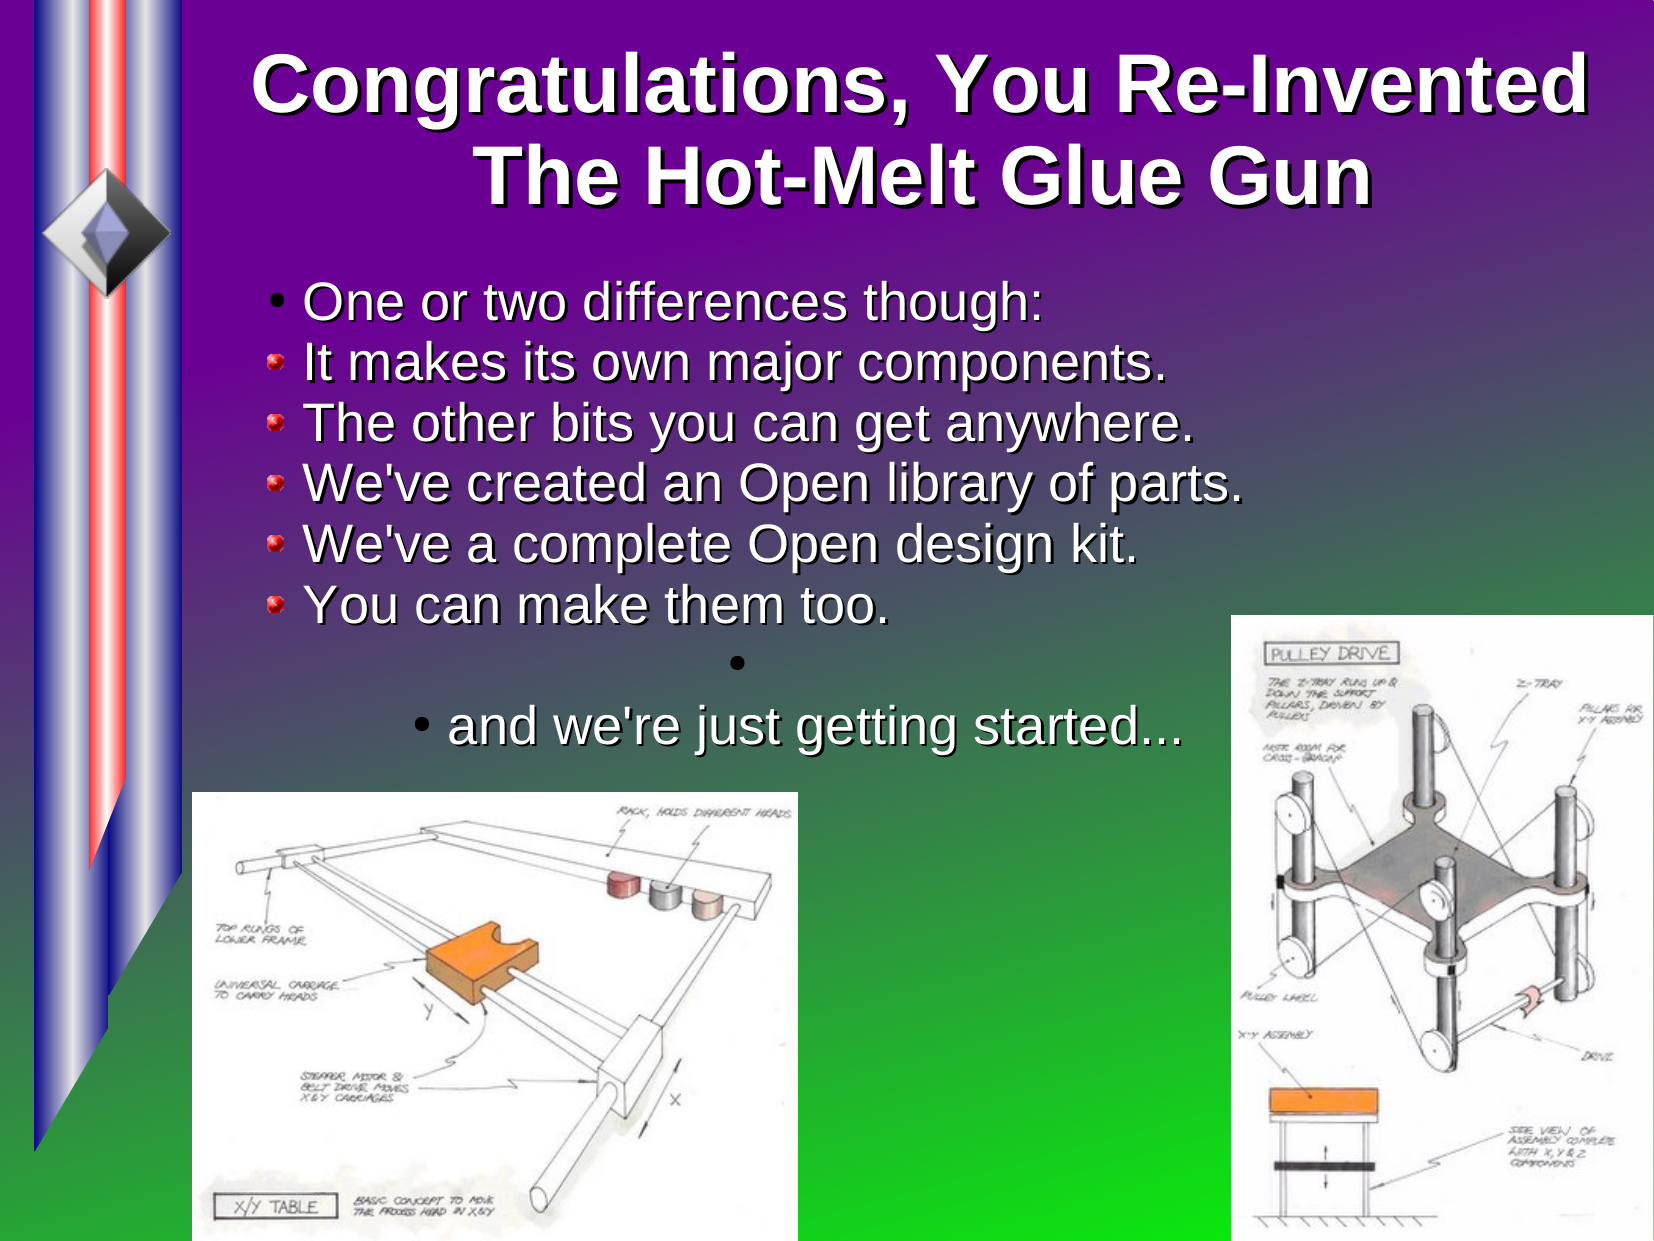

# Congratulations, You Re-Invented The Hot-Melt Glue Gun
One or two differences though:
It makes its own major components.
The other bits you can get anywhere.
We've created an Open library of parts.
We've a complete Open design kit.
You can make them too.
and we're just getting started...